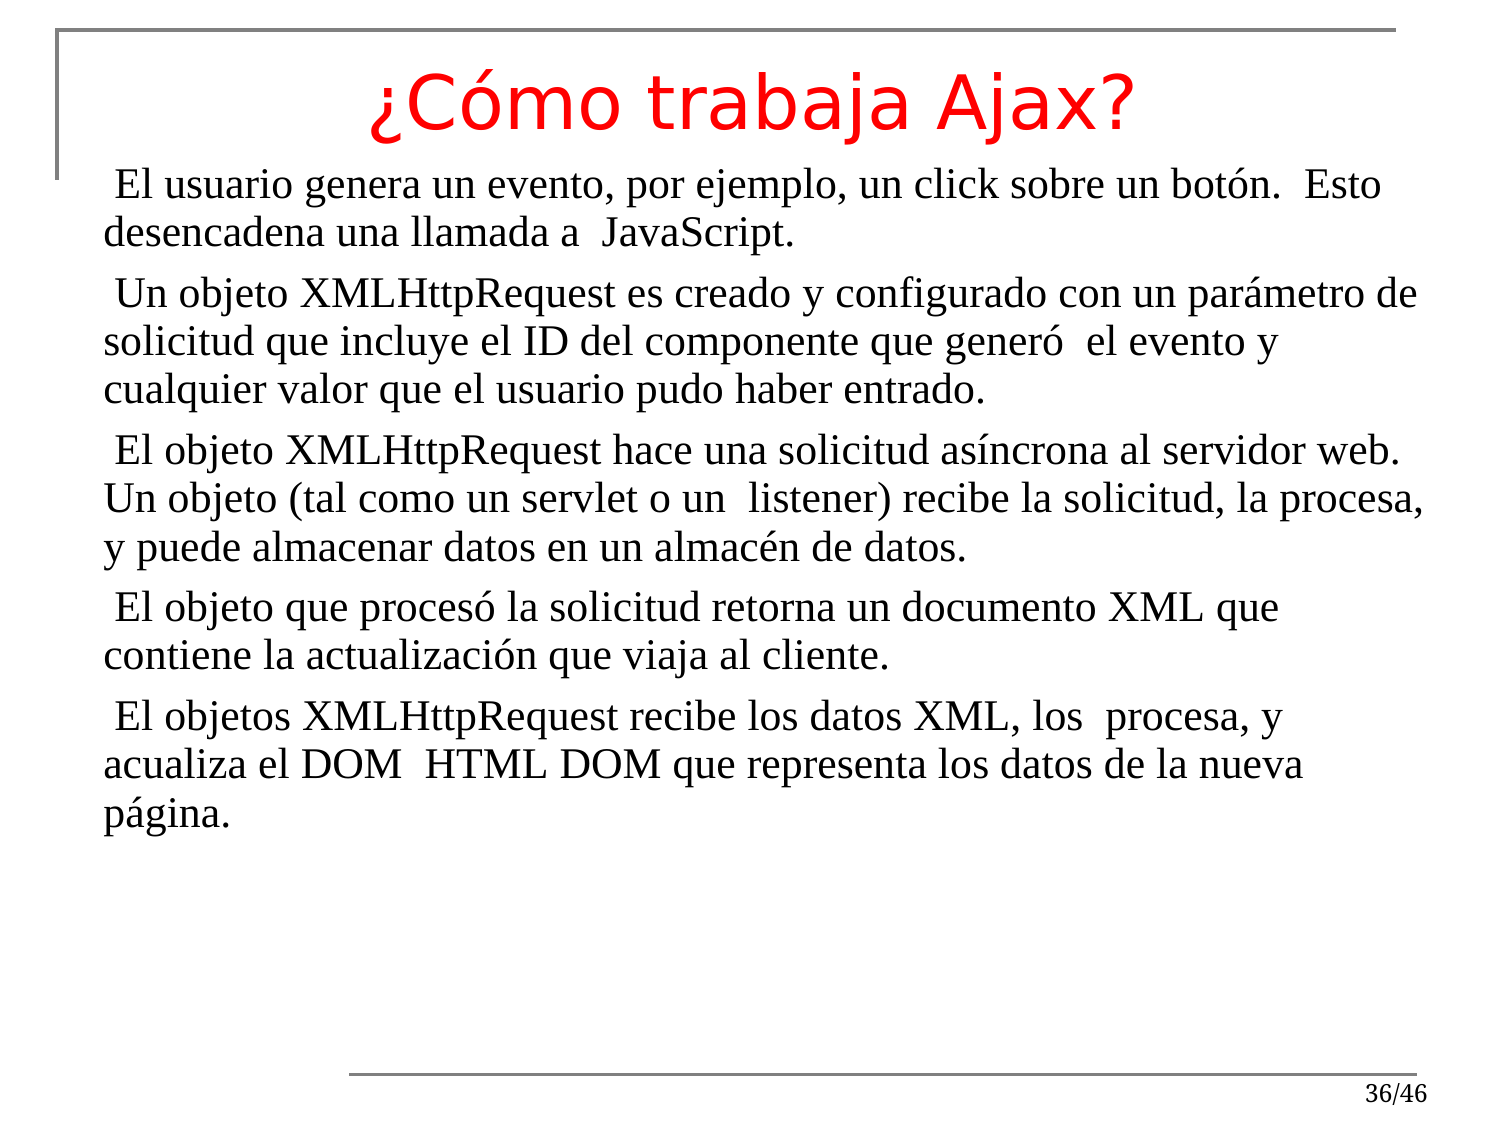

# ¿Cómo trabaja Ajax?
 El usuario genera un evento, por ejemplo, un click sobre un botón. Esto desencadena una llamada a JavaScript.
 Un objeto XMLHttpRequest es creado y configurado con un parámetro de solicitud que incluye el ID del componente que generó el evento y cualquier valor que el usuario pudo haber entrado.
 El objeto XMLHttpRequest hace una solicitud asíncrona al servidor web. Un objeto (tal como un servlet o un listener) recibe la solicitud, la procesa, y puede almacenar datos en un almacén de datos.
 El objeto que procesó la solicitud retorna un documento XML que contiene la actualización que viaja al cliente.
 El objetos XMLHttpRequest recibe los datos XML, los procesa, y acualiza el DOM HTML DOM que representa los datos de la nueva página.